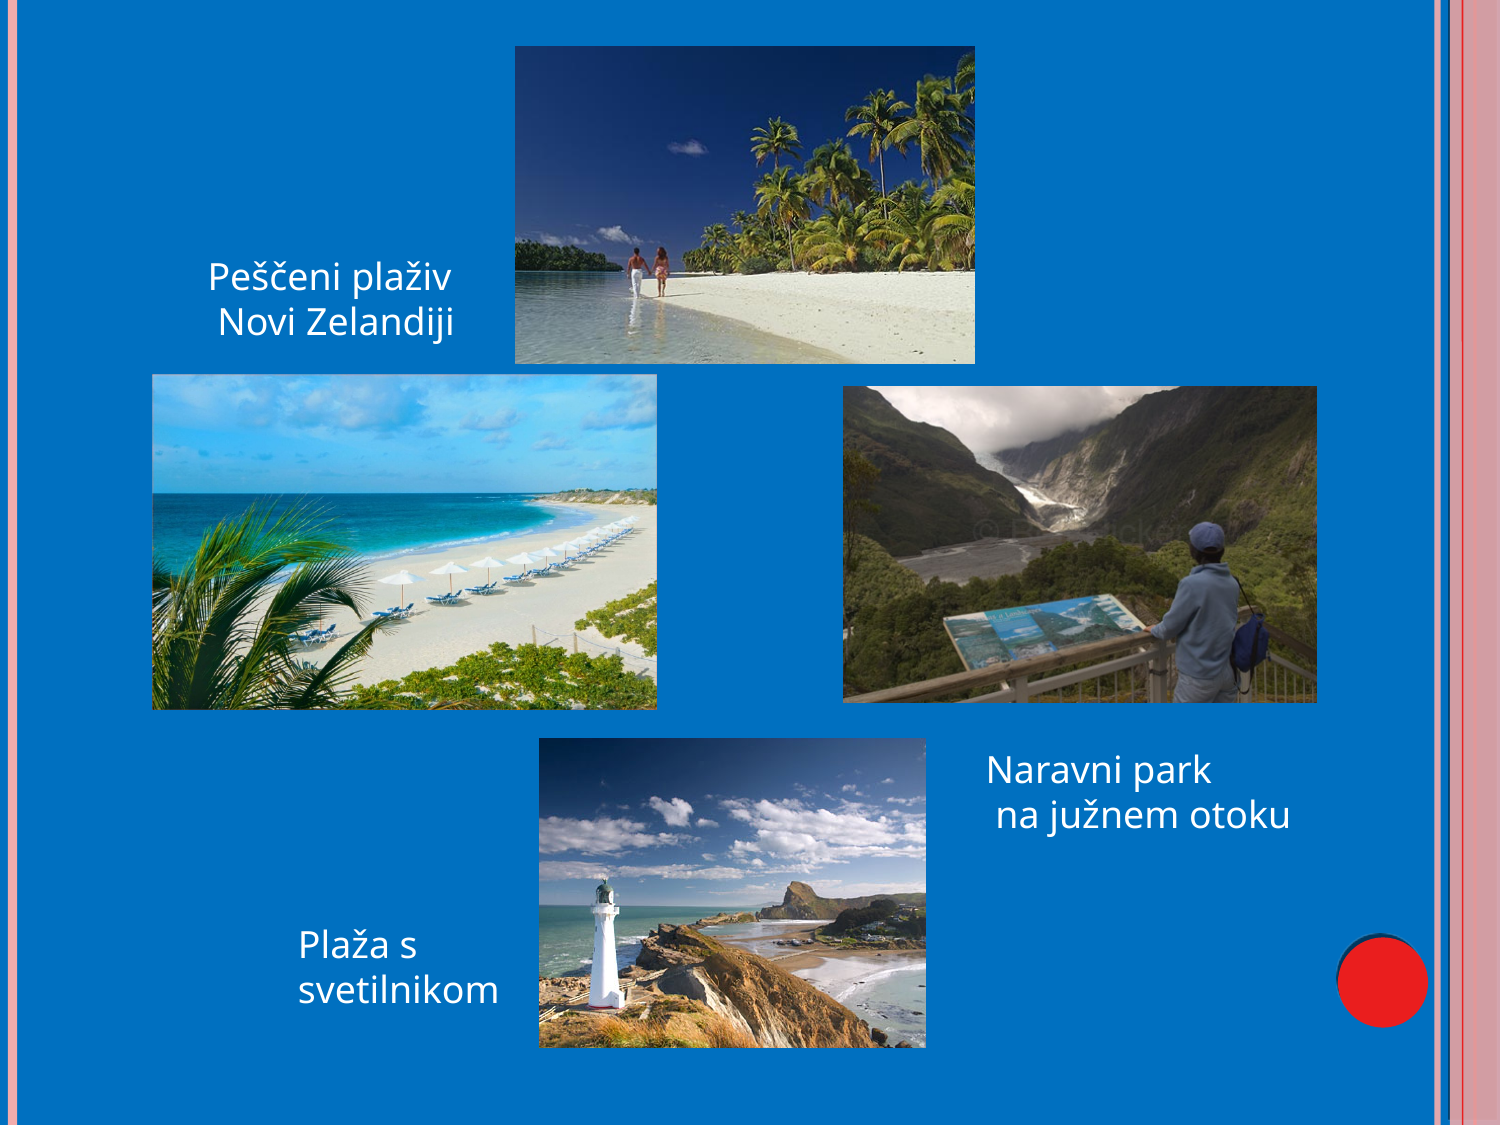

Peščeni plaživ
 Novi Zelandiji
Naravni park
 na južnem otoku
Plaža s
svetilnikom